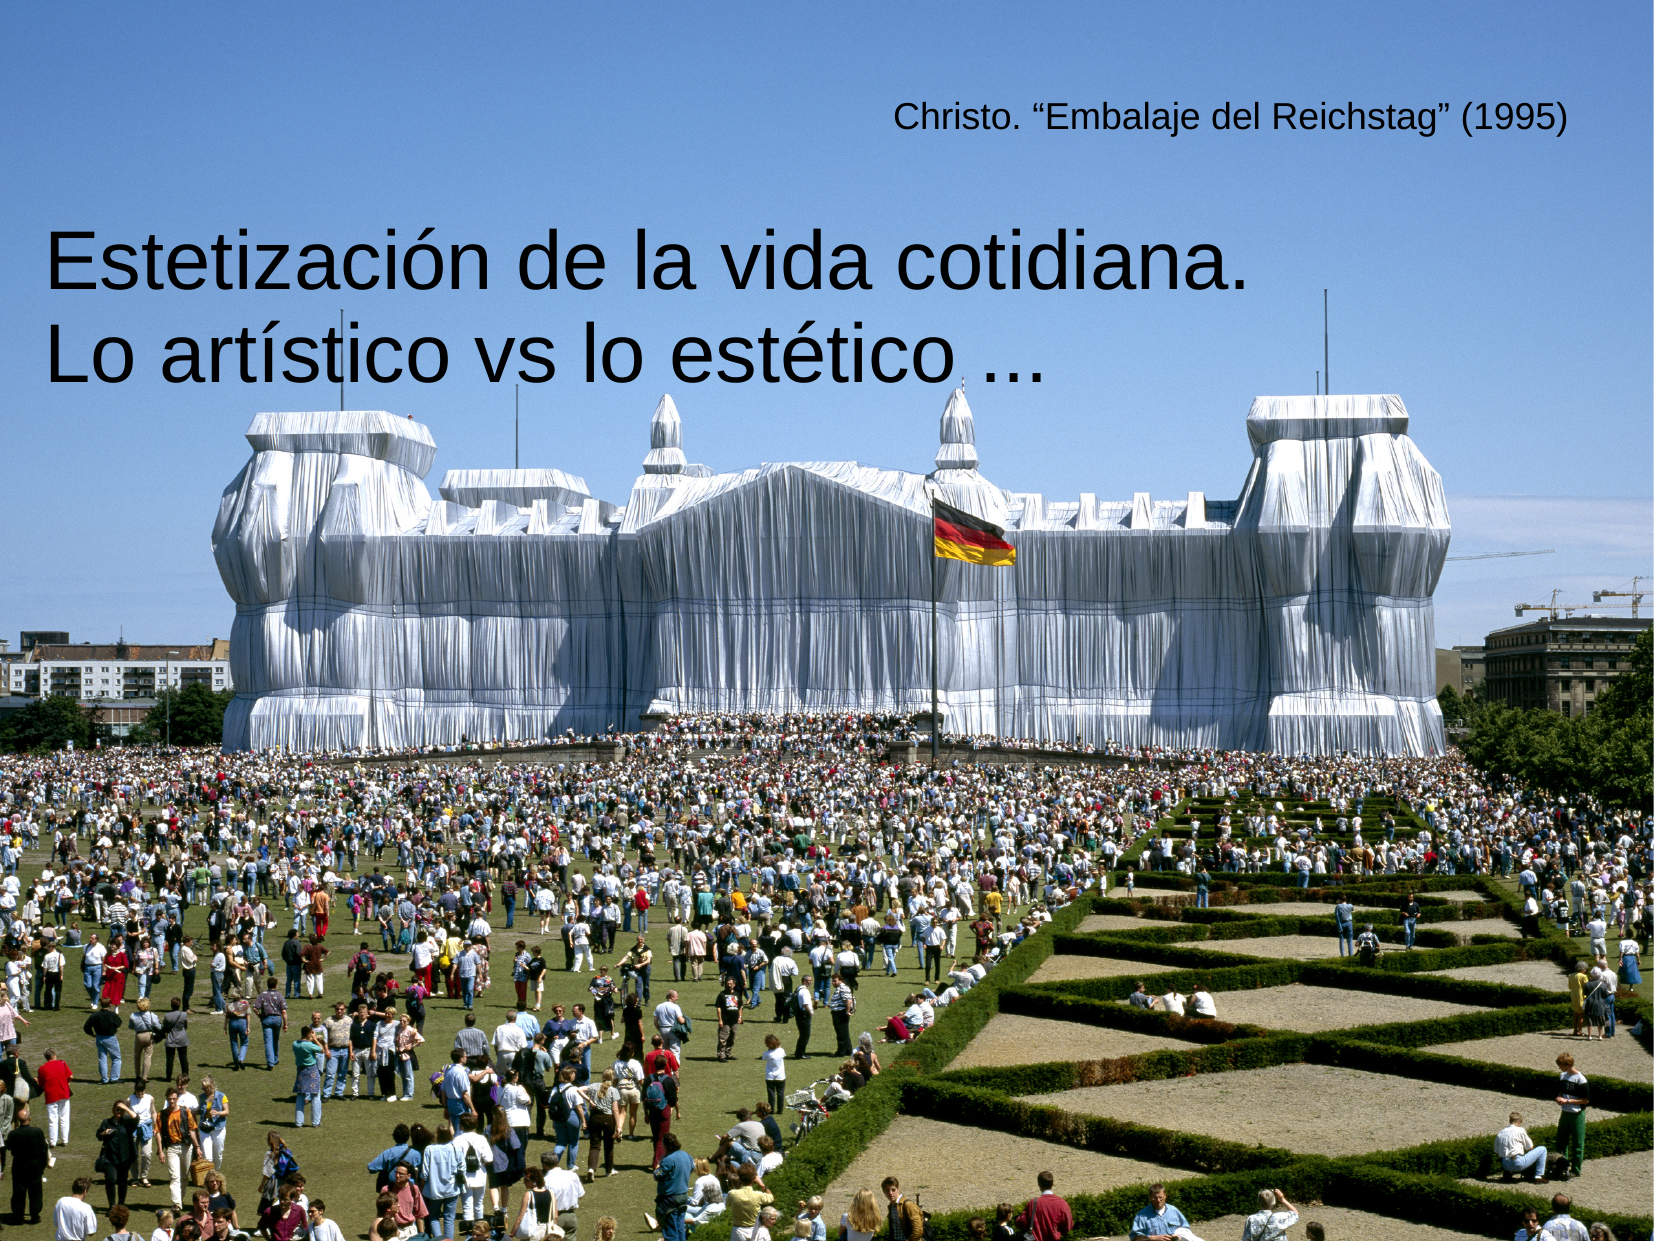

Christo. “Embalaje del Reichstag” (1995)
Estetización de la vida cotidiana.
Lo artístico vs lo estético ...